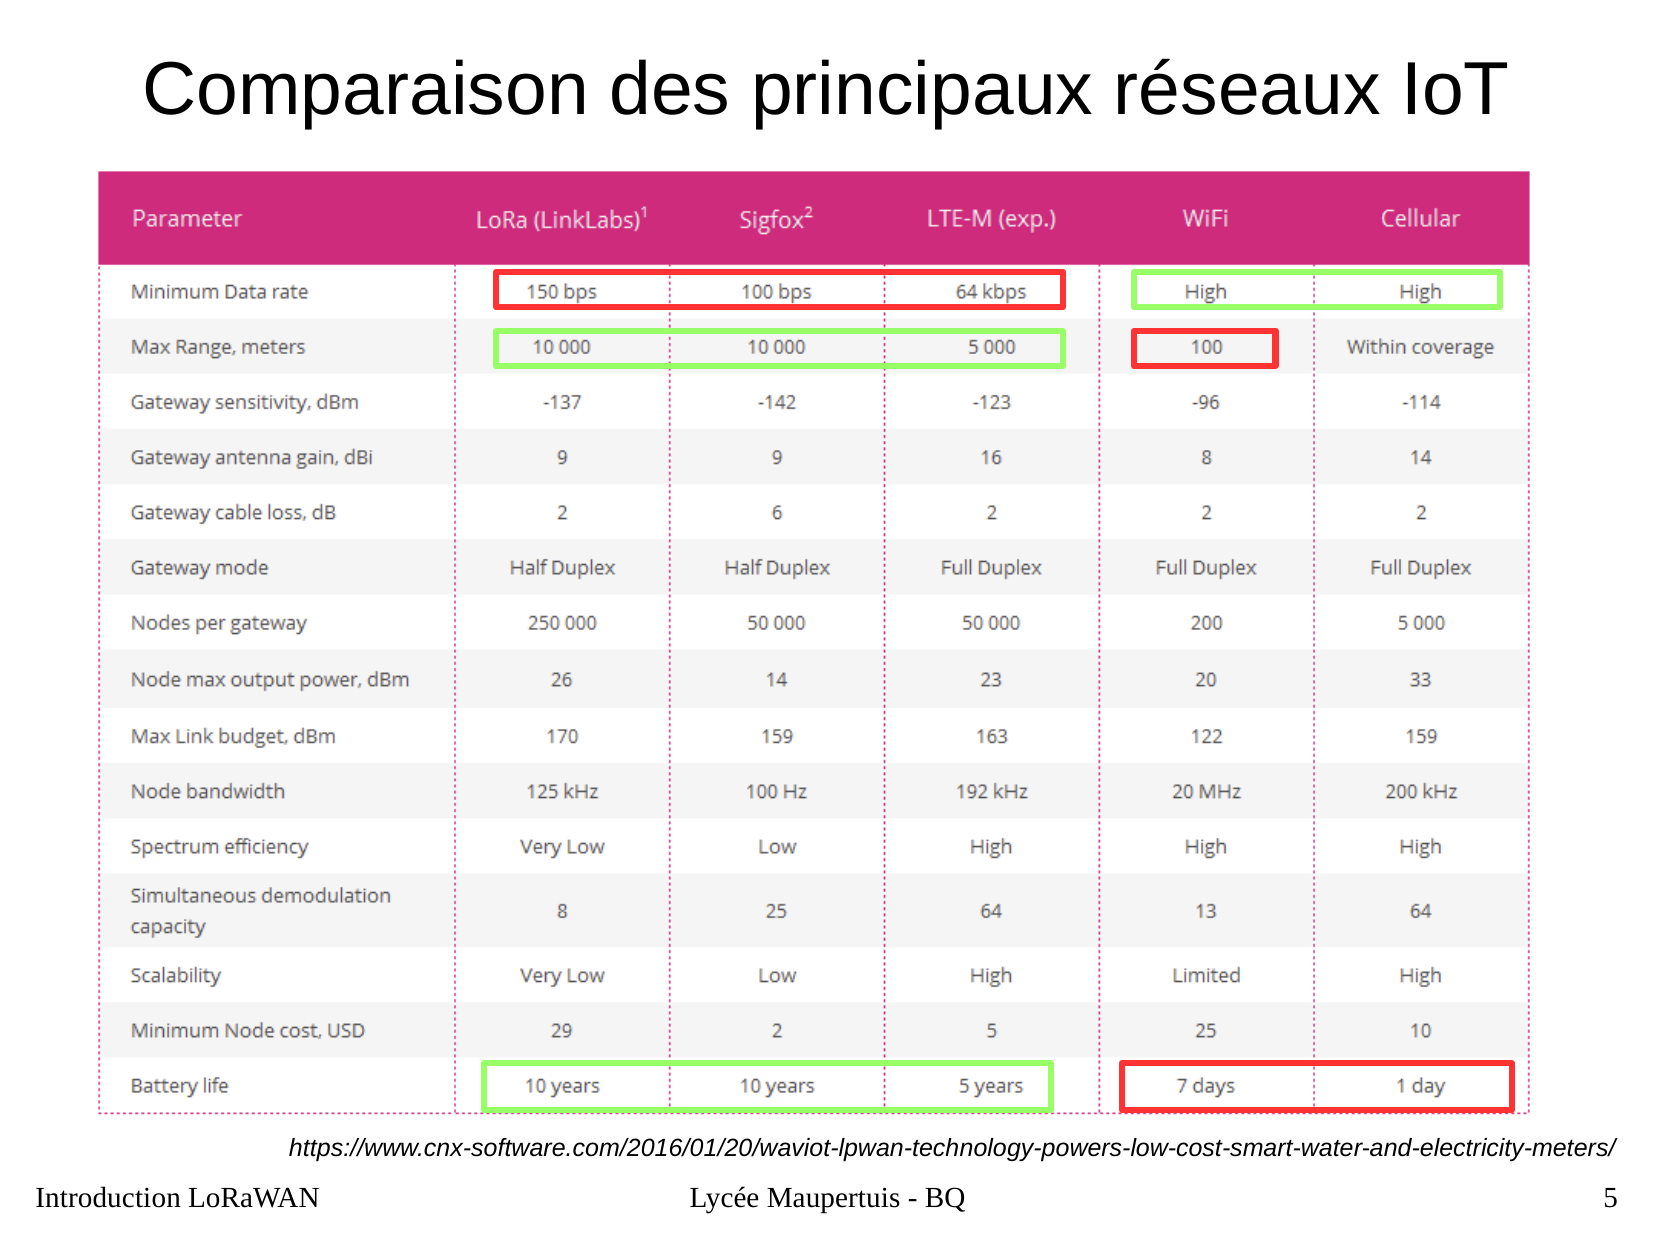

# Comparaison des principaux réseaux IoT
https://www.cnx-software.com/2016/01/20/waviot-lpwan-technology-powers-low-cost-smart-water-and-electricity-meters/
Introduction LoRaWAN
Lycée Maupertuis - BQ
5